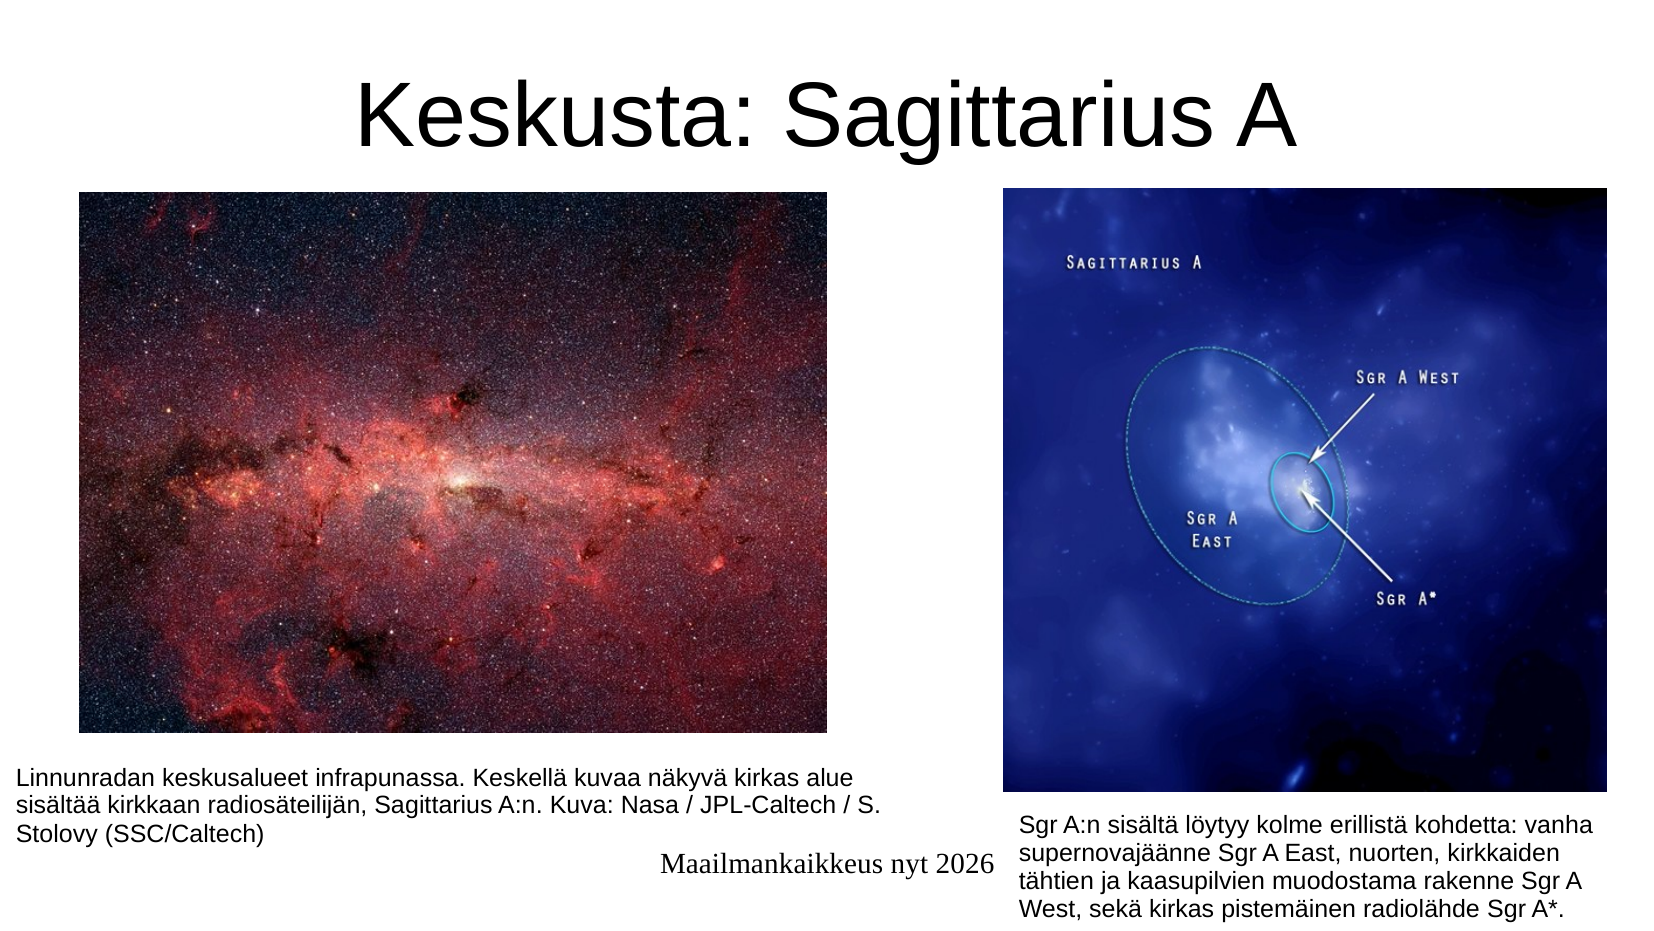

# Keskusta: Sagittarius A
Linnunradan keskusalueet infrapunassa. Keskellä kuvaa näkyvä kirkas alue sisältää kirkkaan radiosäteilijän, Sagittarius A:n. Kuva: Nasa / JPL-Caltech / S. Stolovy (SSC/Caltech)
Sgr A:n sisältä löytyy kolme erillistä kohdetta: vanha supernovajäänne Sgr A East, nuorten, kirkkaiden tähtien ja kaasupilvien muodostama rakenne Sgr A West, sekä kirkas pistemäinen radiolähde Sgr A*.